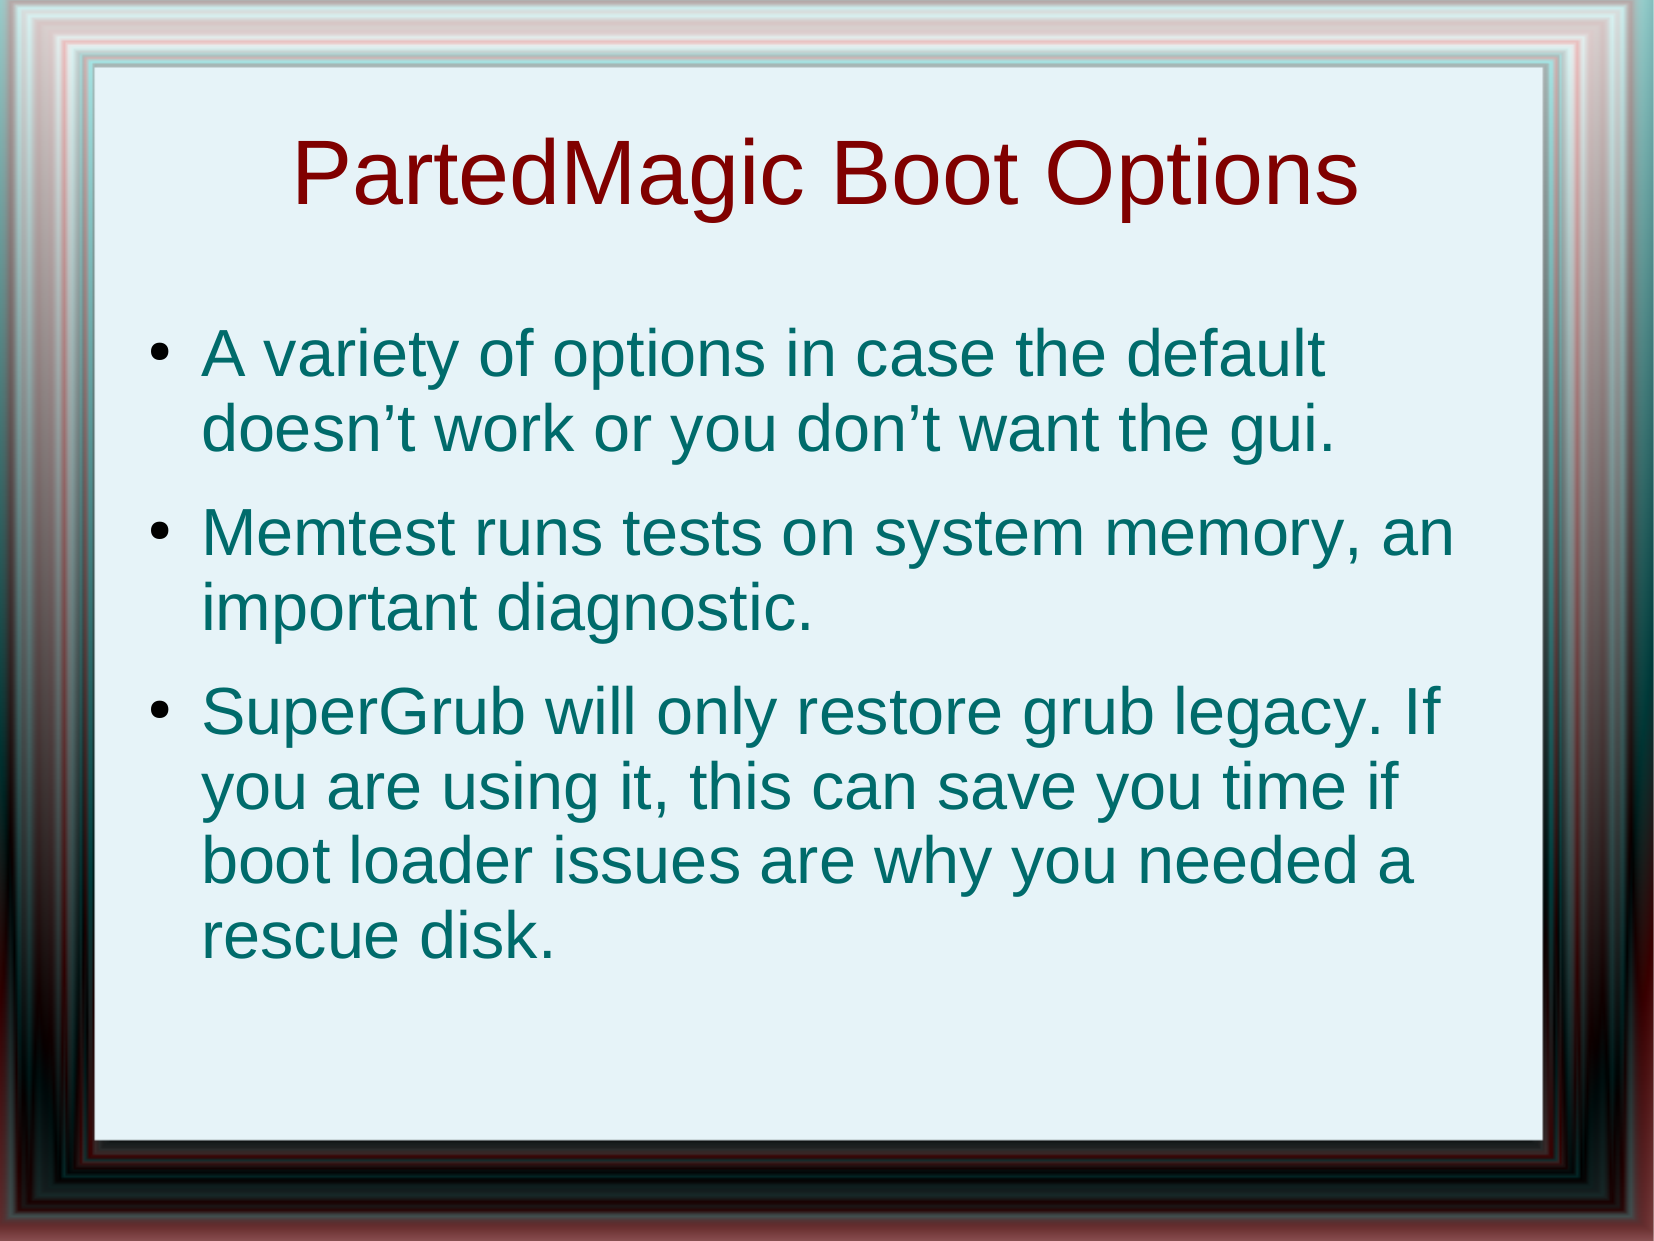

# PartedMagic Boot Options
A variety of options in case the default doesn’t work or you don’t want the gui.
Memtest runs tests on system memory, an important diagnostic.
SuperGrub will only restore grub legacy. If you are using it, this can save you time if boot loader issues are why you needed a rescue disk.